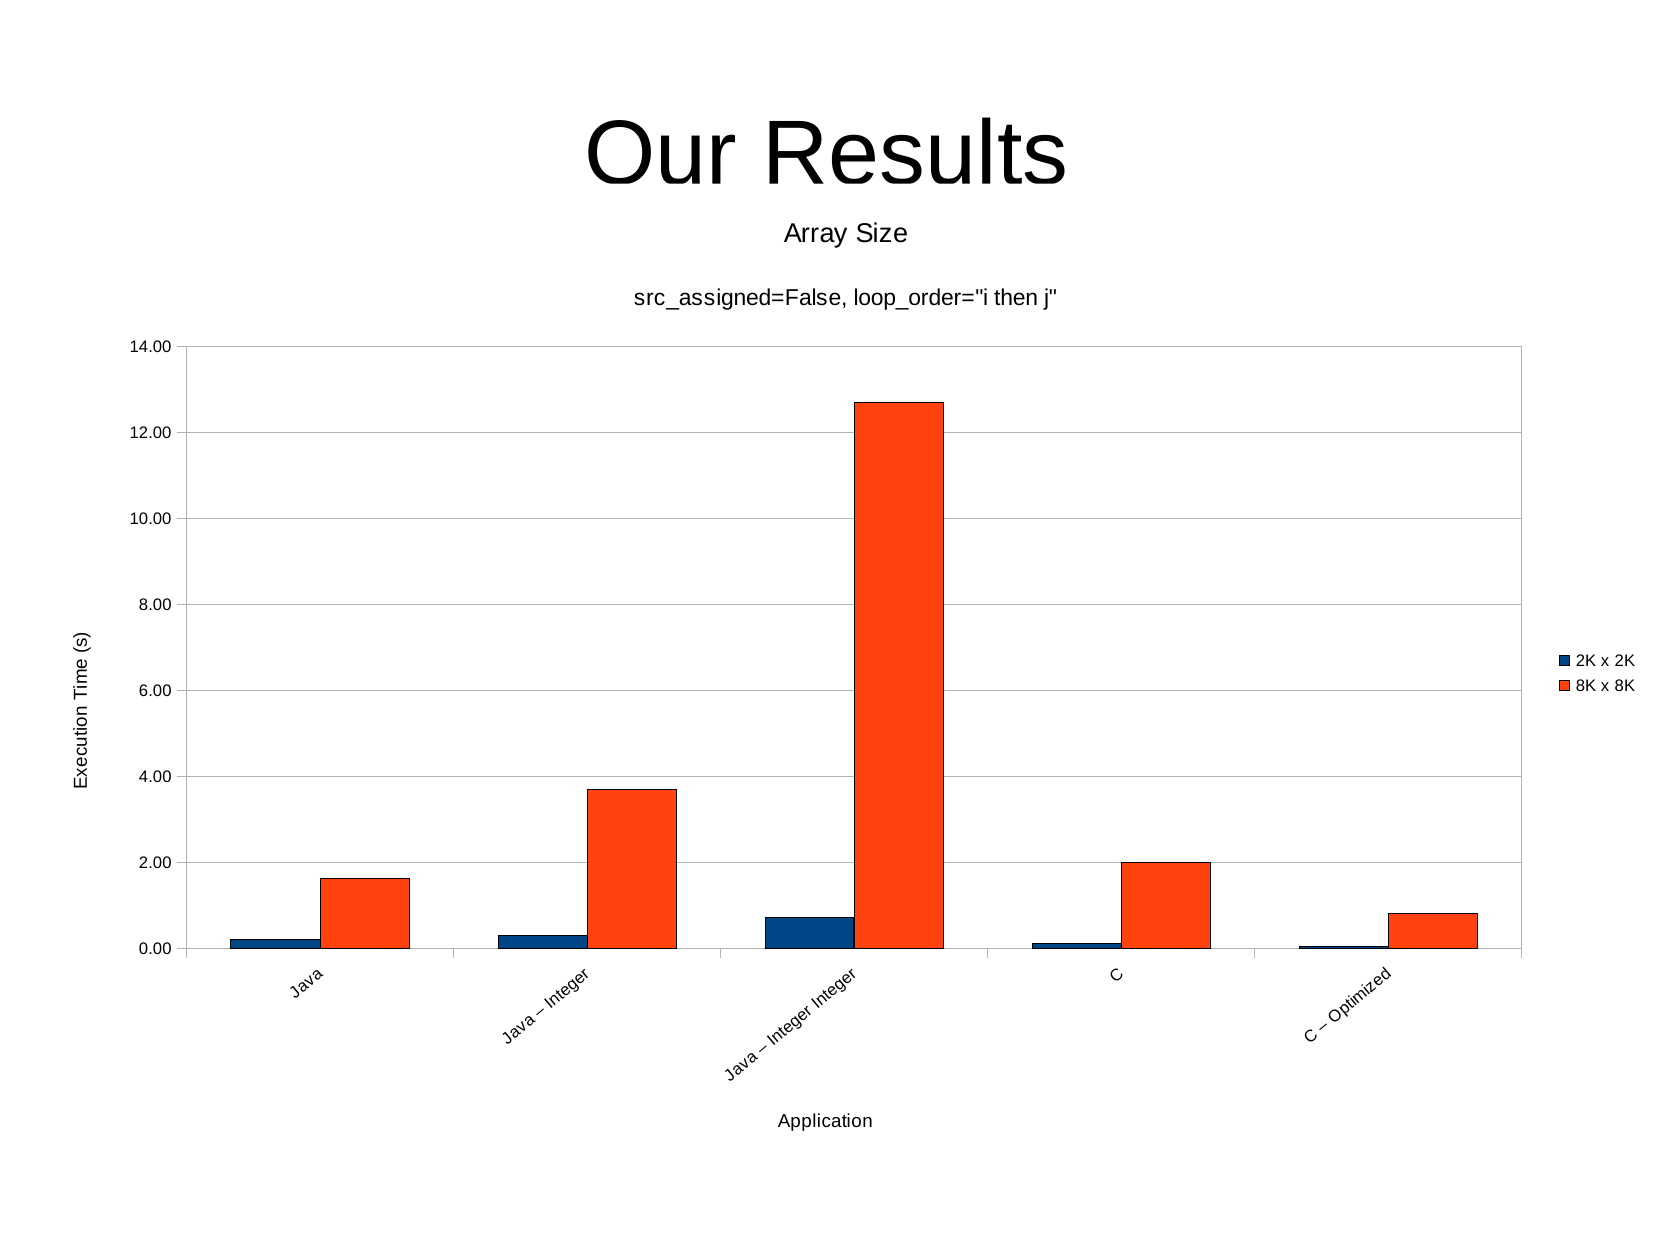

# Our Results
### Chart: Array Size
src_assigned=False, loop_order="i then j"
| Category | 2K x 2K | 8K x 8K |
|---|---|---|
| Java | 0.21 | 1.63 |
| Java – Integer | 0.3 | 3.7 |
| Java – Integer Integer | 0.71 | 12.7 |
| C | 0.12 | 1.99 |
| C – Optimized | 0.04 | 0.82 |